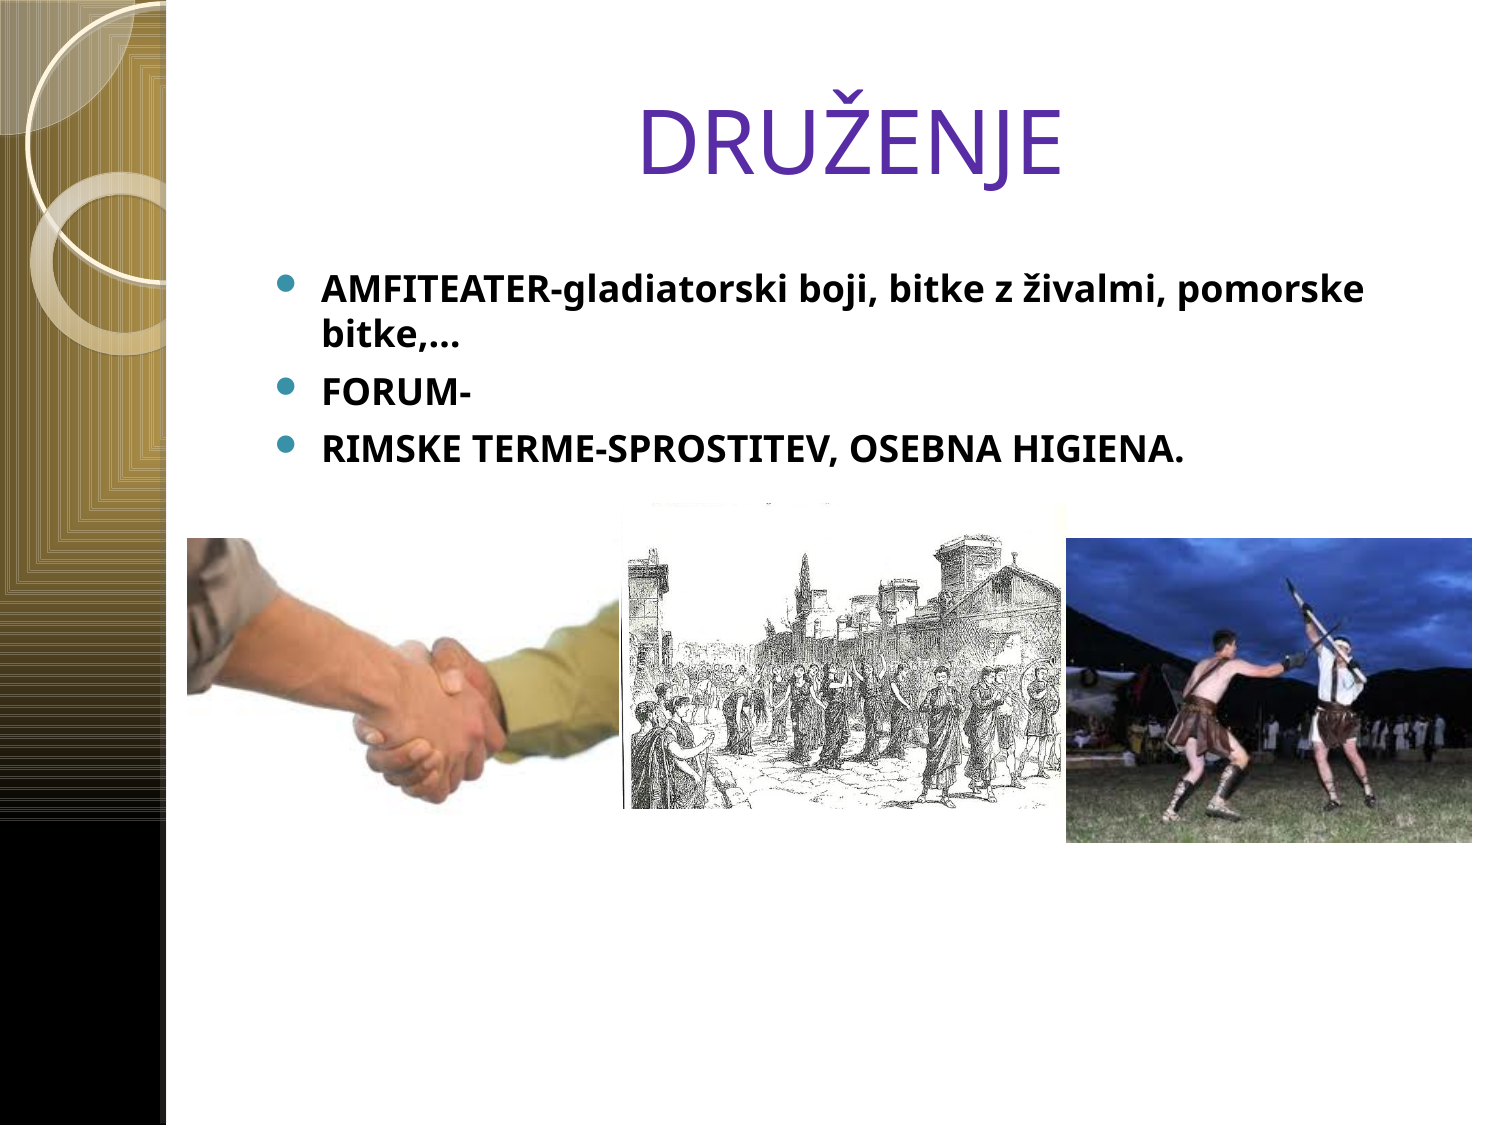

# DRUŽENJE
AMFITEATER-gladiatorski boji, bitke z živalmi, pomorske bitke,…
FORUM-
RIMSKE TERME-SPROSTITEV, OSEBNA HIGIENA.